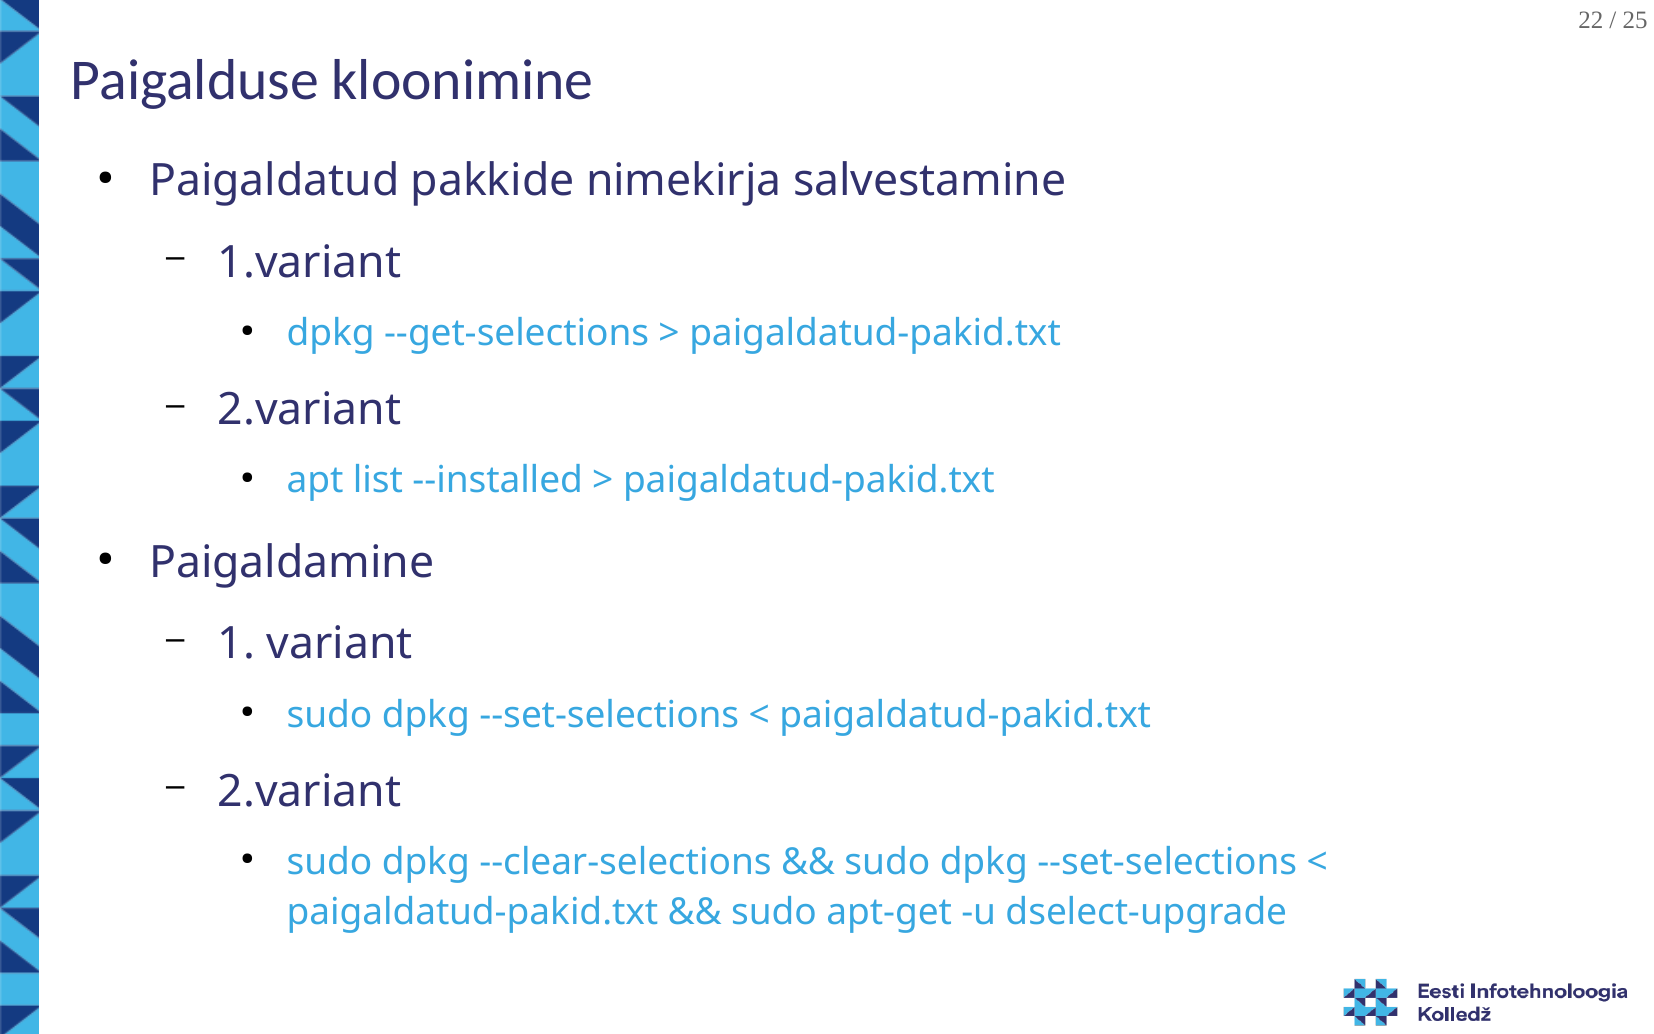

# Paigalduse kloonimine
Paigaldatud pakkide nimekirja salvestamine
1.variant
dpkg --get-selections > paigaldatud-pakid.txt
2.variant
apt list --installed > paigaldatud-pakid.txt
Paigaldamine
1. variant
sudo dpkg --set-selections < paigaldatud-pakid.txt
2.variant
sudo dpkg --clear-selections && sudo dpkg --set-selections < paigaldatud-pakid.txt && sudo apt-get -u dselect-upgrade